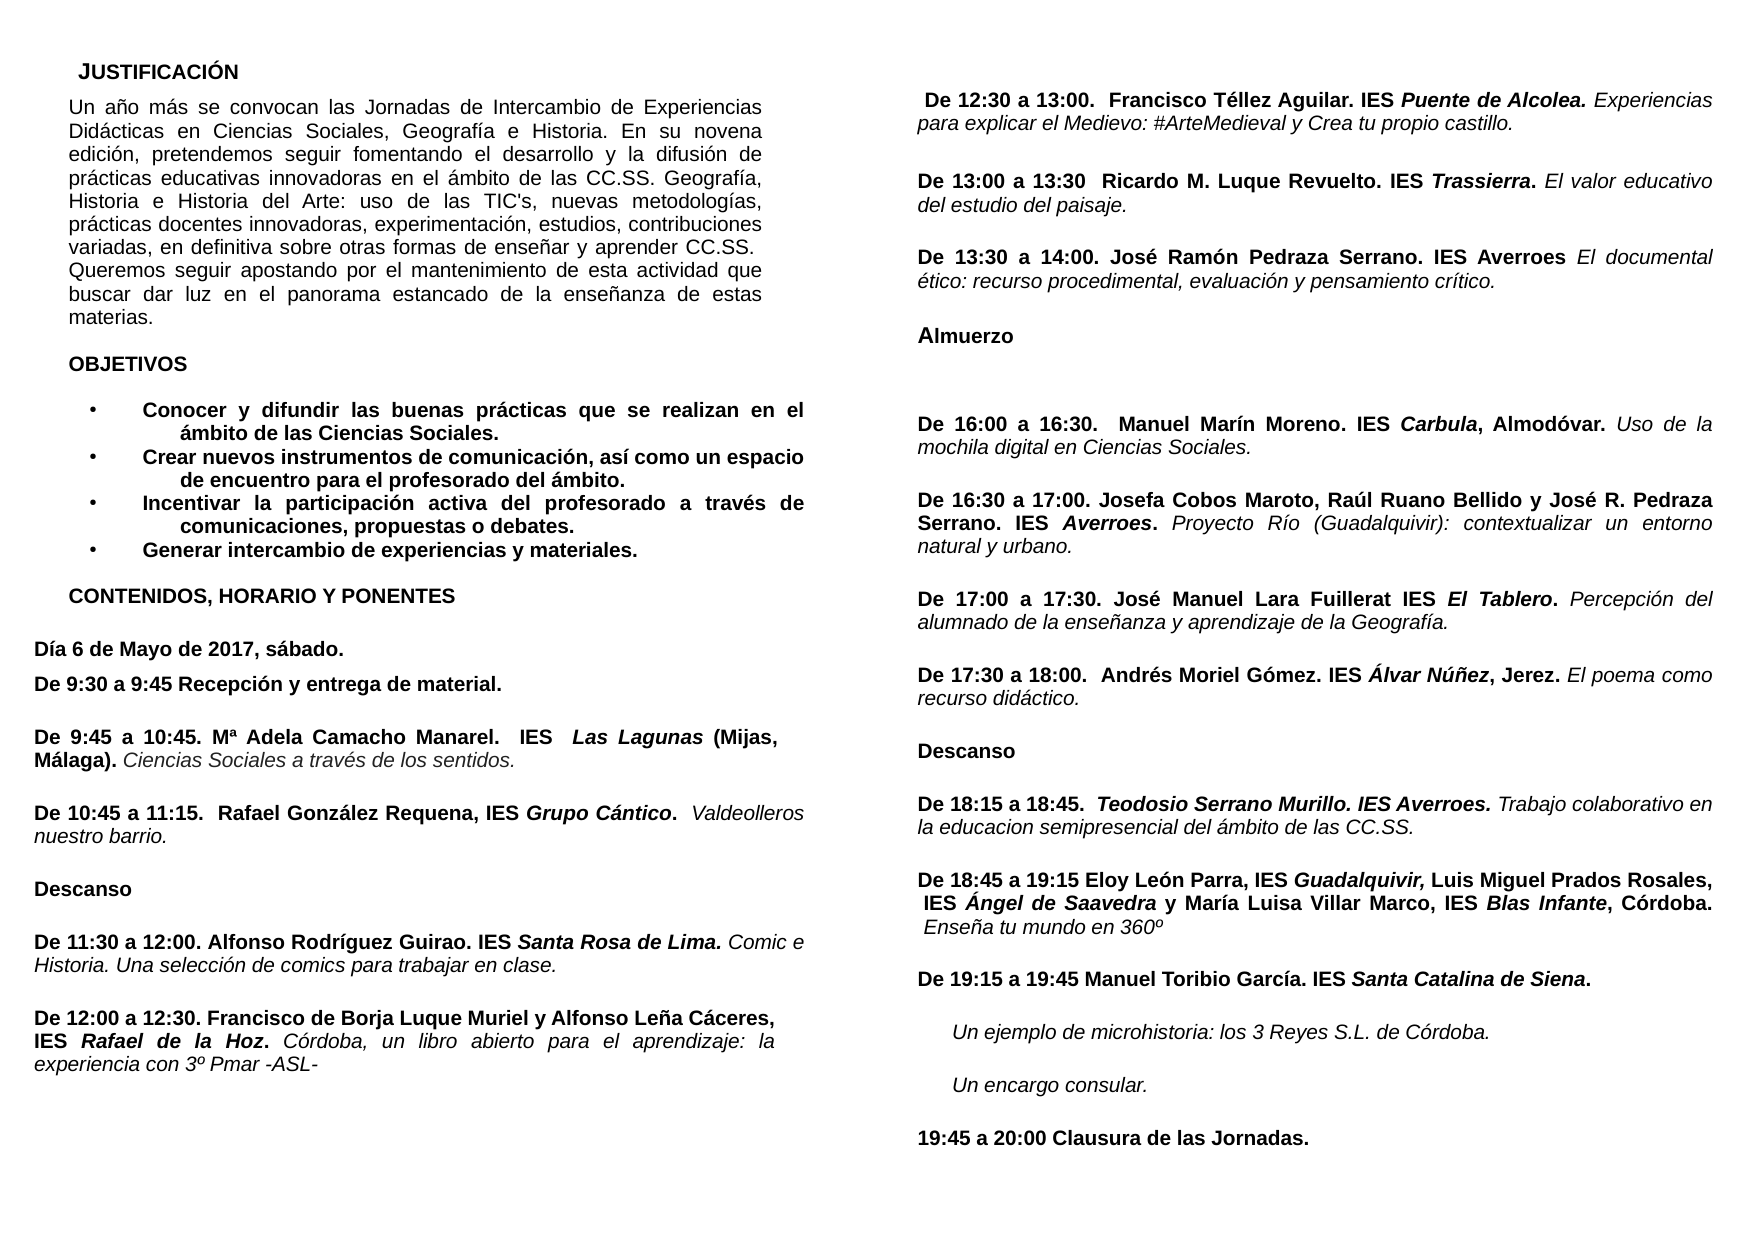

# JUSTIFICACIÓN
Un año más se convocan las Jornadas de Intercambio de Experiencias Didácticas en Ciencias Sociales, Geografía e Historia. En su novena edición, pretendemos seguir fomentando el desarrollo y la difusión de prácticas educativas innovadoras en el ámbito de las CC.SS. Geografía, Historia e Historia del Arte: uso de las TIC's, nuevas metodologías, prácticas docentes innovadoras, experimentación, estudios, contribuciones variadas, en definitiva sobre otras formas de enseñar y aprender CC.SS. Queremos seguir apostando por el mantenimiento de esta actividad que buscar dar luz en el panorama estancado de la enseñanza de estas materias.
OBJETIVOS
Conocer y difundir las buenas prácticas que se realizan en el ámbito de las Ciencias Sociales.
Crear nuevos instrumentos de comunicación, así como un espacio de encuentro para el profesorado del ámbito.
Incentivar la participación activa del profesorado a través de comunicaciones, propuestas o debates.
Generar intercambio de experiencias y materiales.
CONTENIDOS, HORARIO Y PONENTES
Día 6 de Mayo de 2017, sábado.
De 9:30 a 9:45 Recepción y entrega de material.
De 9:45 a 10:45. Mª Adela Camacho Manarel. IES Las Lagunas (Mijas, Málaga). Ciencias Sociales a través de los sentidos.
De 10:45 a 11:15. Rafael González Requena, IES Grupo Cántico. Valdeolleros nuestro barrio.
Descanso
De 11:30 a 12:00. Alfonso Rodríguez Guirao. IES Santa Rosa de Lima. Comic e Historia. Una selección de comics para trabajar en clase.
De 12:00 a 12:30. Francisco de Borja Luque Muriel y Alfonso Leña Cáceres, IES Rafael de la Hoz. Córdoba, un libro abierto para el aprendizaje: la experiencia con 3º Pmar -ASL-
 De 12:30 a 13:00. Francisco Téllez Aguilar. IES Puente de Alcolea. Experiencias para explicar el Medievo: #ArteMedieval y Crea tu propio castillo.
De 13:00 a 13:30 Ricardo M. Luque Revuelto. IES Trassierra. El valor educativo del estudio del paisaje.
De 13:30 a 14:00. José Ramón Pedraza Serrano. IES Averroes El documental ético: recurso procedimental, evaluación y pensamiento crítico.
Almuerzo
De 16:00 a 16:30. Manuel Marín Moreno. IES Carbula, Almodóvar. Uso de la mochila digital en Ciencias Sociales.
De 16:30 a 17:00. Josefa Cobos Maroto, Raúl Ruano Bellido y José R. Pedraza Serrano. IES Averroes. Proyecto Río (Guadalquivir): contextualizar un entorno natural y urbano.
De 17:00 a 17:30. José Manuel Lara Fuillerat IES El Tablero. Percepción del alumnado de la enseñanza y aprendizaje de la Geografía.
De 17:30 a 18:00. Andrés Moriel Gómez. IES Álvar Núñez, Jerez. El poema como recurso didáctico.
Descanso
De 18:15 a 18:45. Teodosio Serrano Murillo. IES Averroes. Trabajo colaborativo en la educacion semipresencial del ámbito de las CC.SS.
De 18:45 a 19:15 Eloy León Parra, IES Guadalquivir, Luis Miguel Prados Rosales, IES Ángel de Saavedra y María Luisa Villar Marco, IES Blas Infante, Córdoba. Enseña tu mundo en 360º
De 19:15 a 19:45 Manuel Toribio García. IES Santa Catalina de Siena.
 Un ejemplo de microhistoria: los 3 Reyes S.L. de Córdoba.
 Un encargo consular.
19:45 a 20:00 Clausura de las Jornadas.